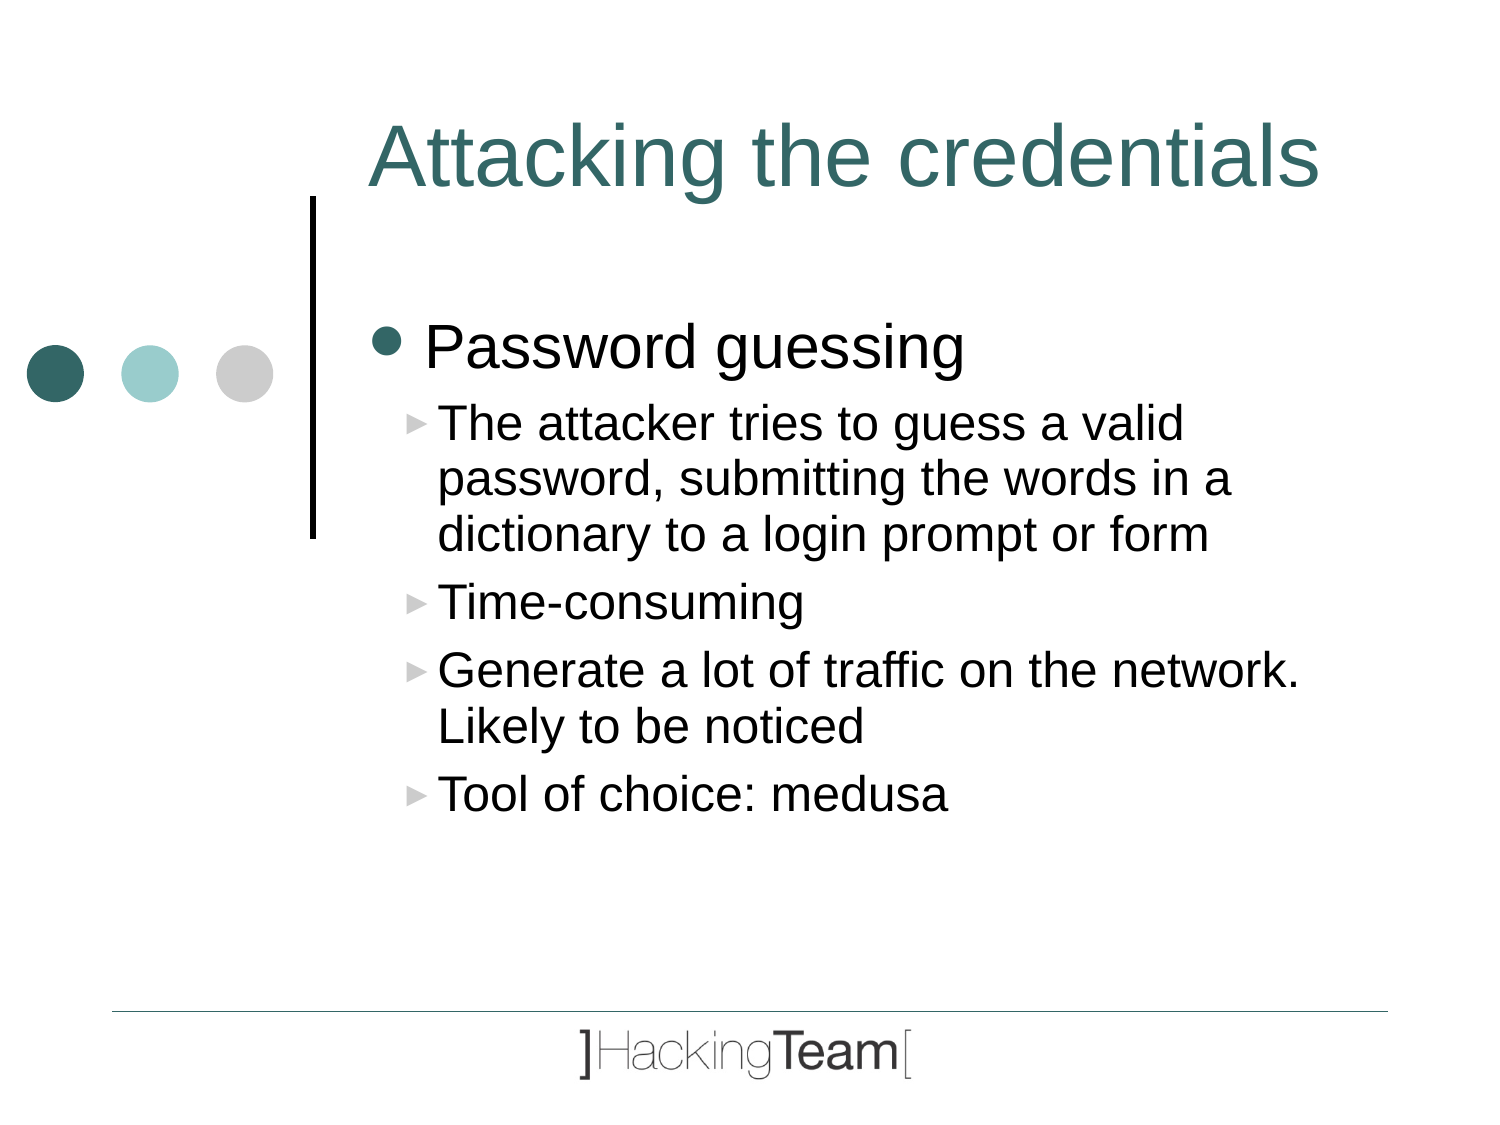

# Attacking the credentials
Password guessing
The attacker tries to guess a valid password, submitting the words in a dictionary to a login prompt or form
Time-consuming
Generate a lot of traffic on the network. Likely to be noticed
Tool of choice: medusa